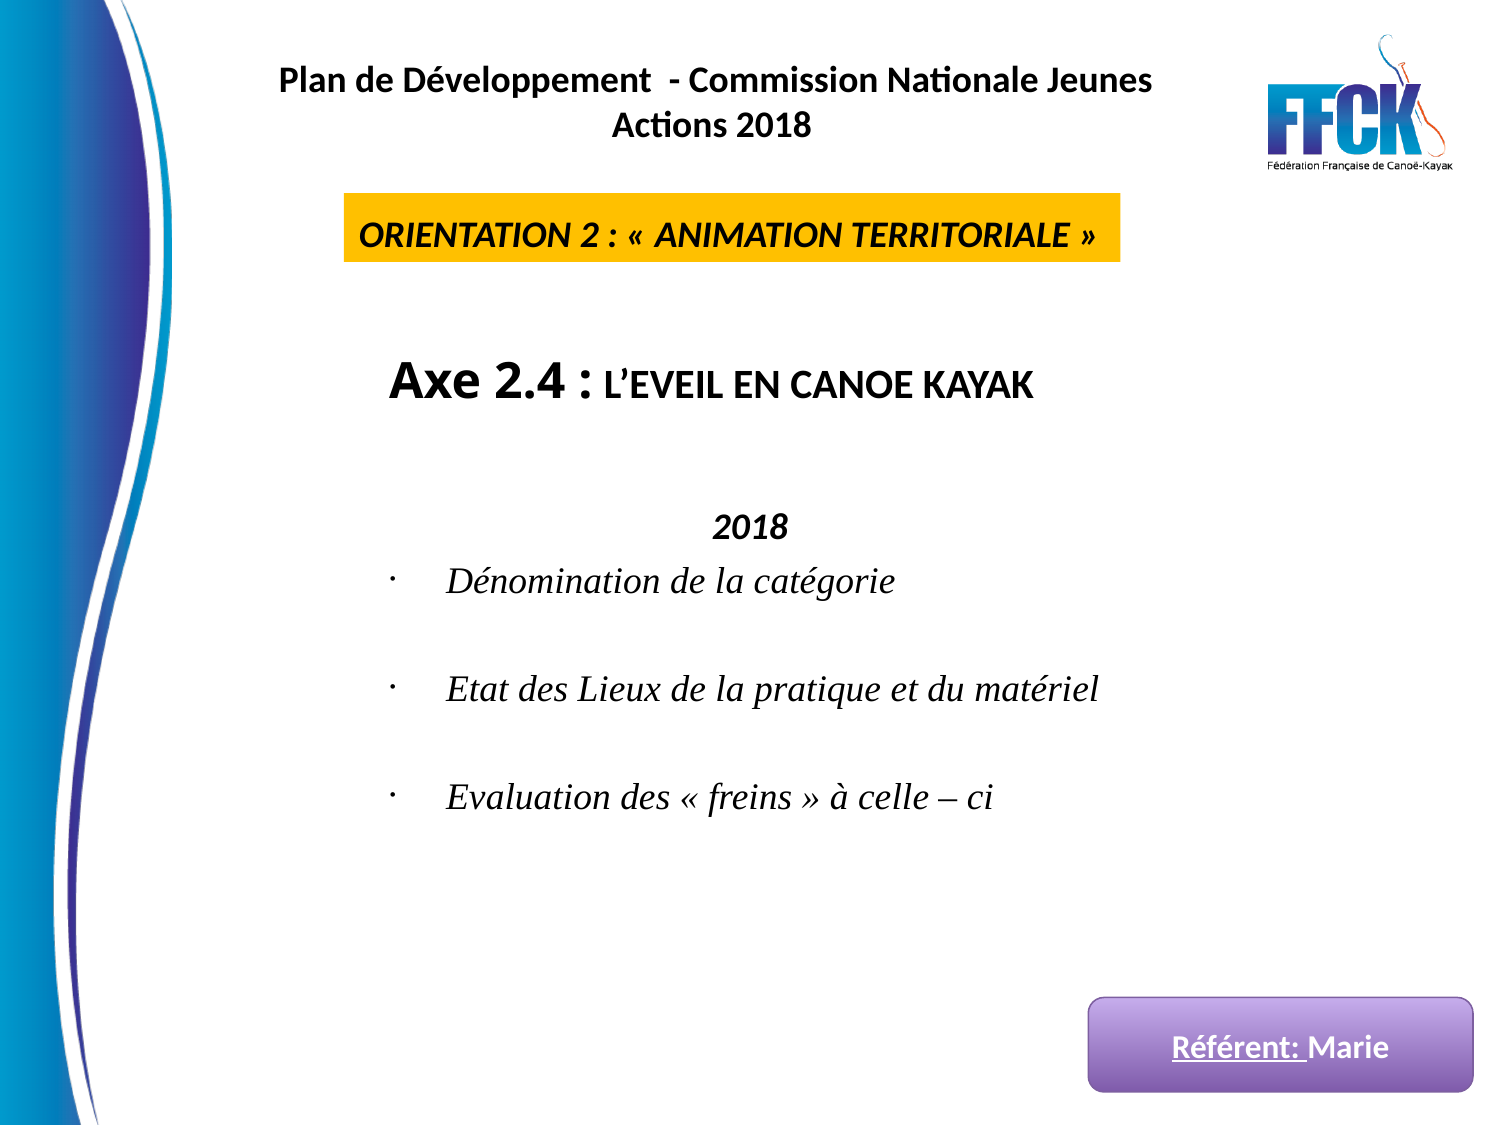

Plan de Développement - Commission Nationale Jeunes
Actions 2018
ORIENTATION 2 : « ANIMATION TERRITORIALE »
Axe 2.4 : L’EVEIL EN CANOE KAYAK
2018
Dénomination de la catégorie
Etat des Lieux de la pratique et du matériel
Evaluation des « freins » à celle – ci
Référent: Marie